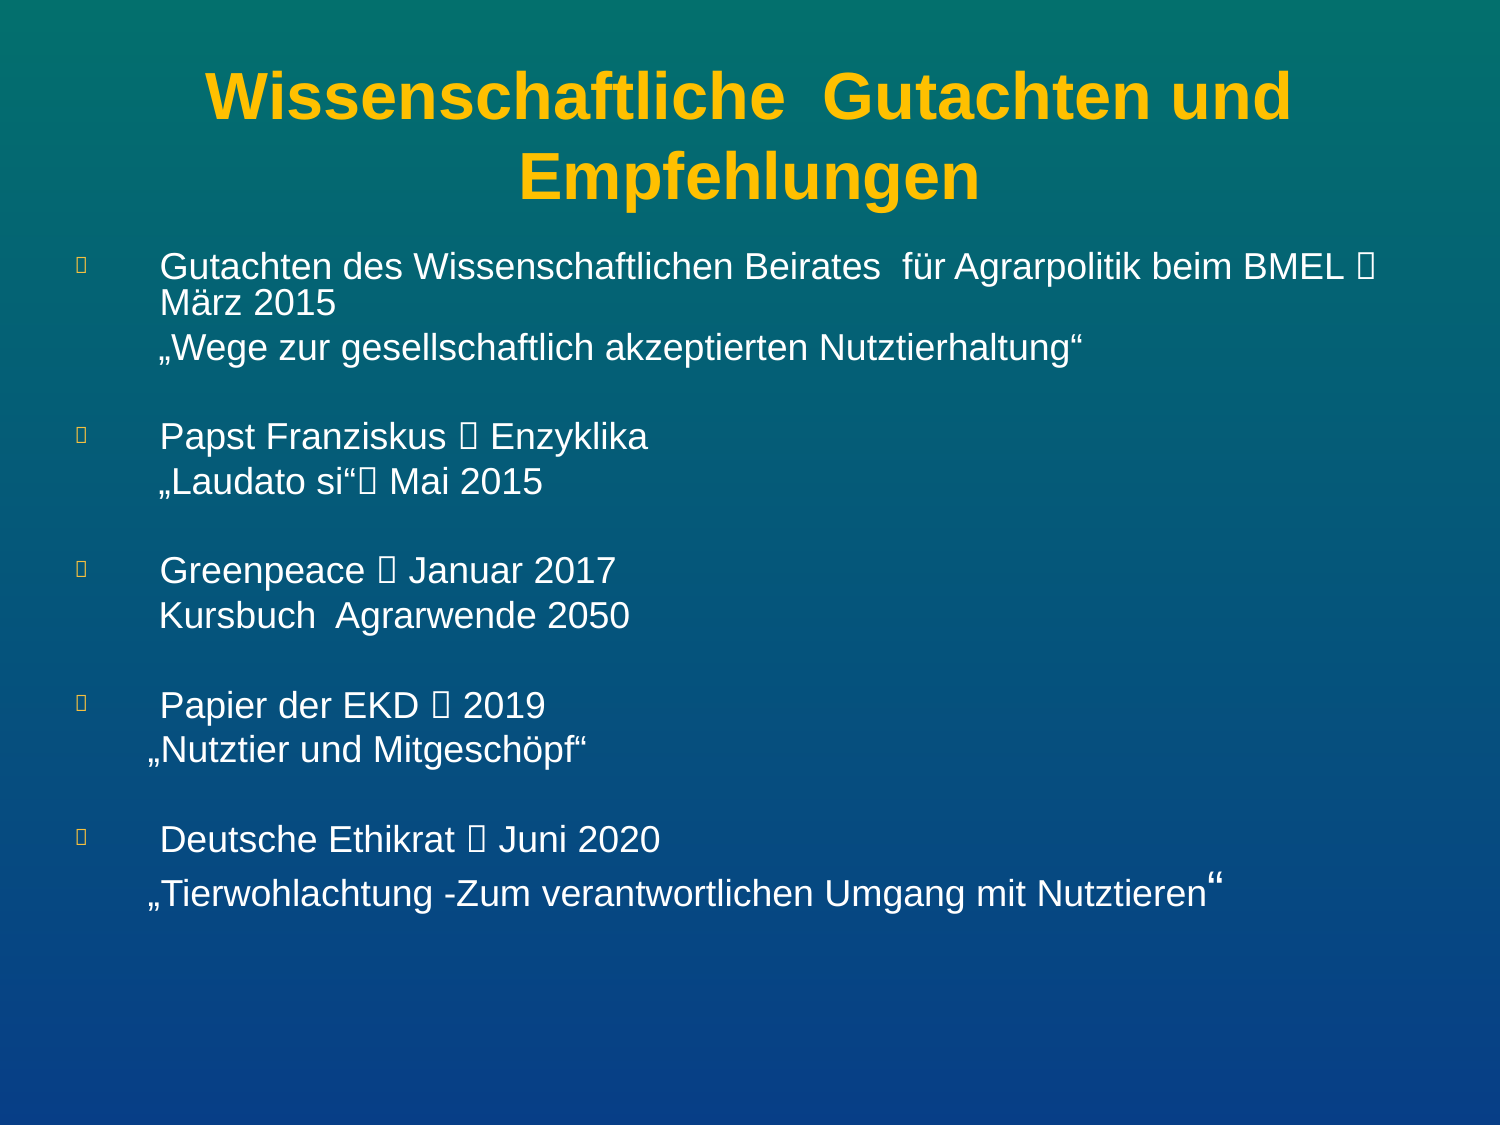

Wissenschaftliche Gutachten und Empfehlungen
# Gutachten des Wissenschaftlichen Beirates für Agrarpolitik beim BMEL  März 2015
 „Wege zur gesellschaftlich akzeptierten Nutztierhaltung“
Papst Franziskus  Enzyklika
 „Laudato si“ Mai 2015
Greenpeace  Januar 2017
 Kursbuch Agrarwende 2050
Papier der EKD  2019
 „Nutztier und Mitgeschöpf“
Deutsche Ethikrat  Juni 2020
 „Tierwohlachtung -Zum verantwortlichen Umgang mit Nutztieren“
Welche politischen Mechanismen könnten den Tierschutz in Deutschland zukünftig besser garantieren ?